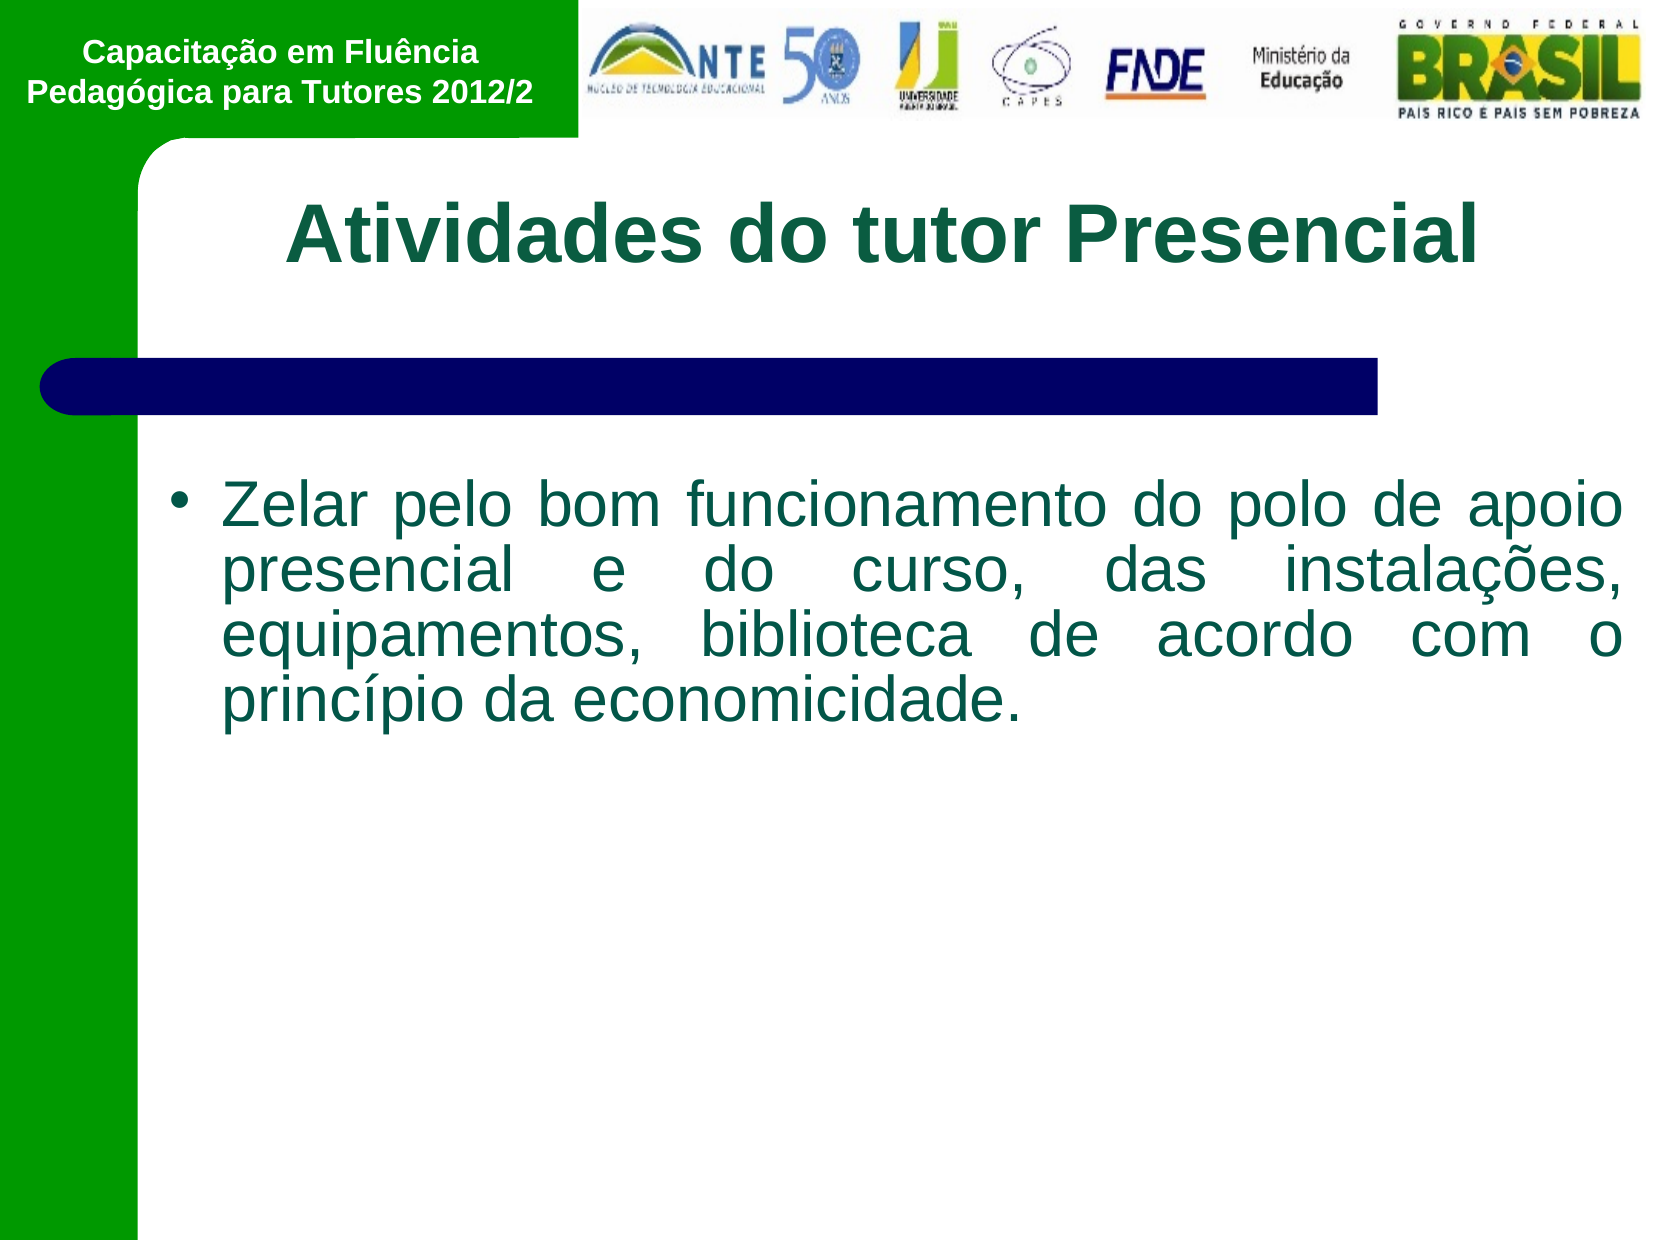

# Atividades do tutor Presencial
Zelar pelo bom funcionamento do polo de apoio presencial e do curso, das instalações, equipamentos, biblioteca de acordo com o princípio da economicidade.